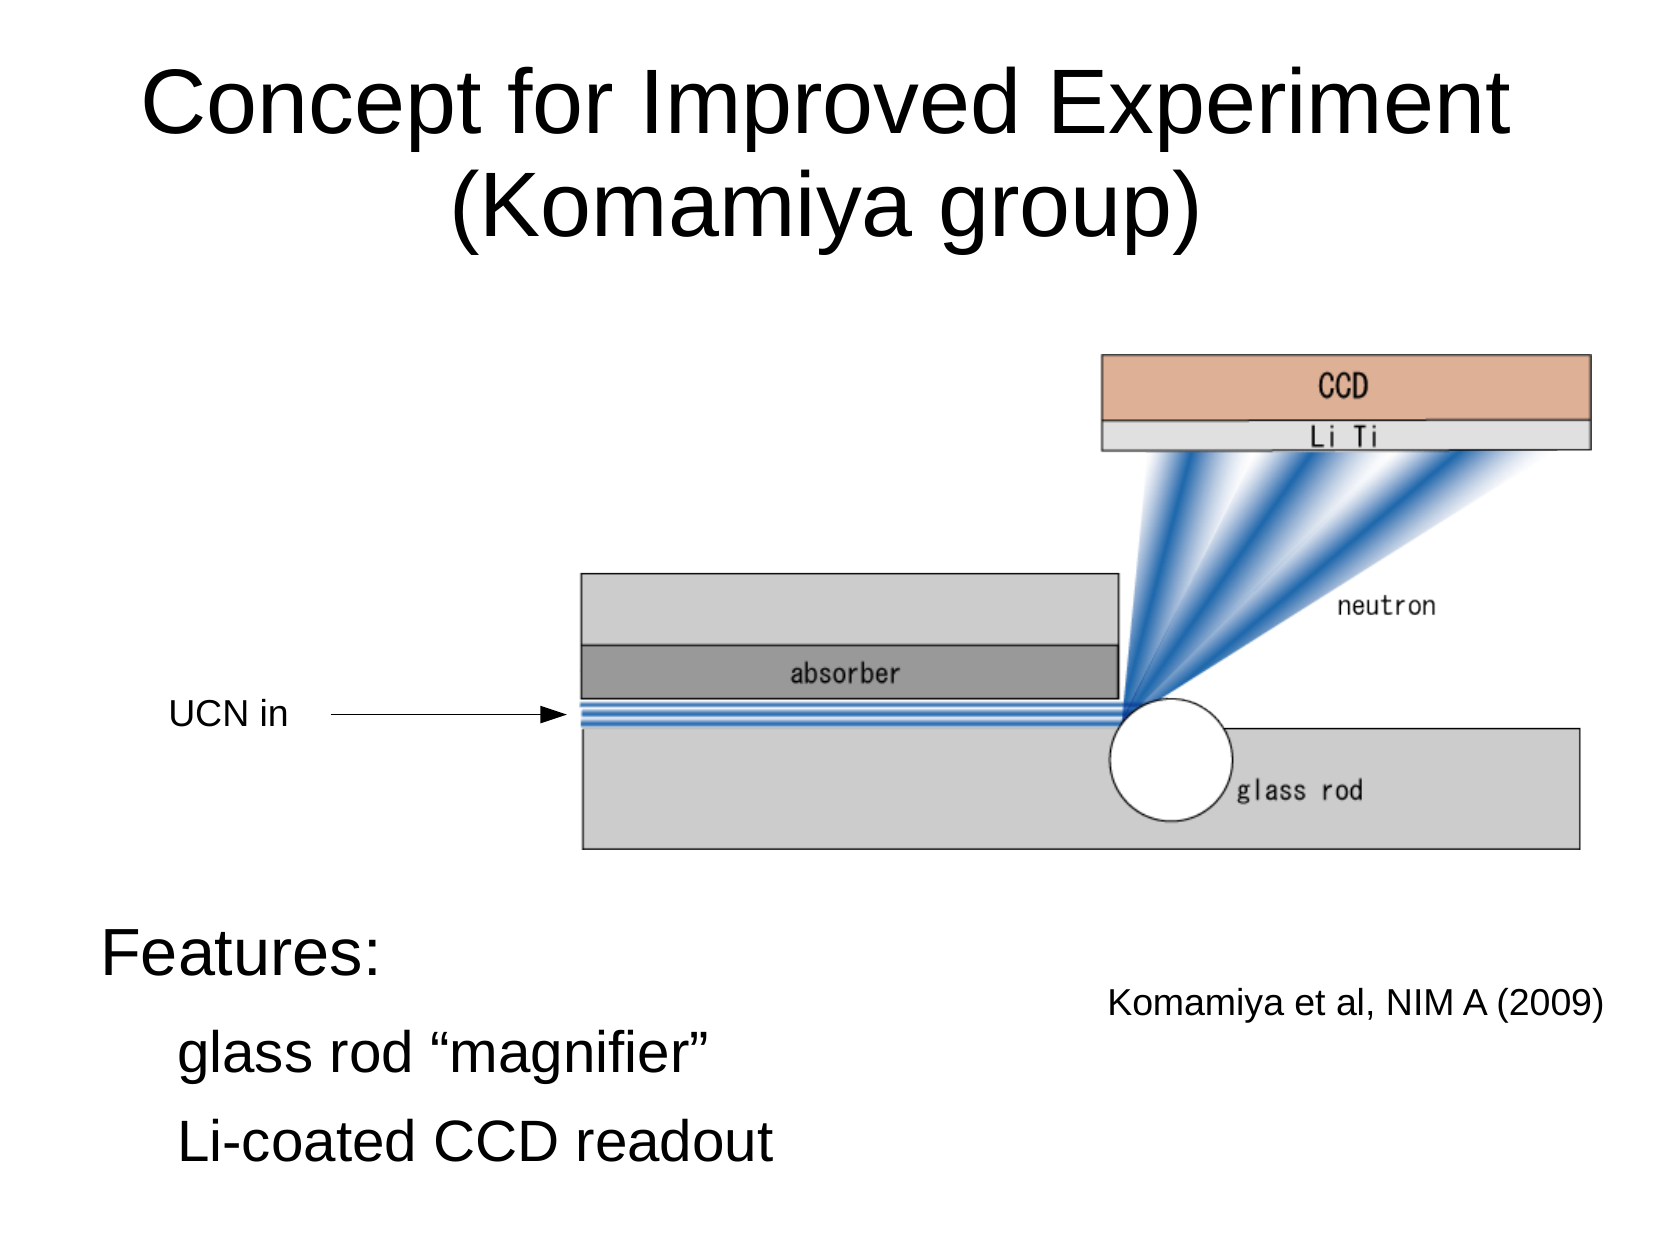

# Concept for Improved Experiment (Komamiya group)
UCN in
Features:
glass rod “magnifier”
Li-coated CCD readout
Komamiya et al, NIM A (2009)